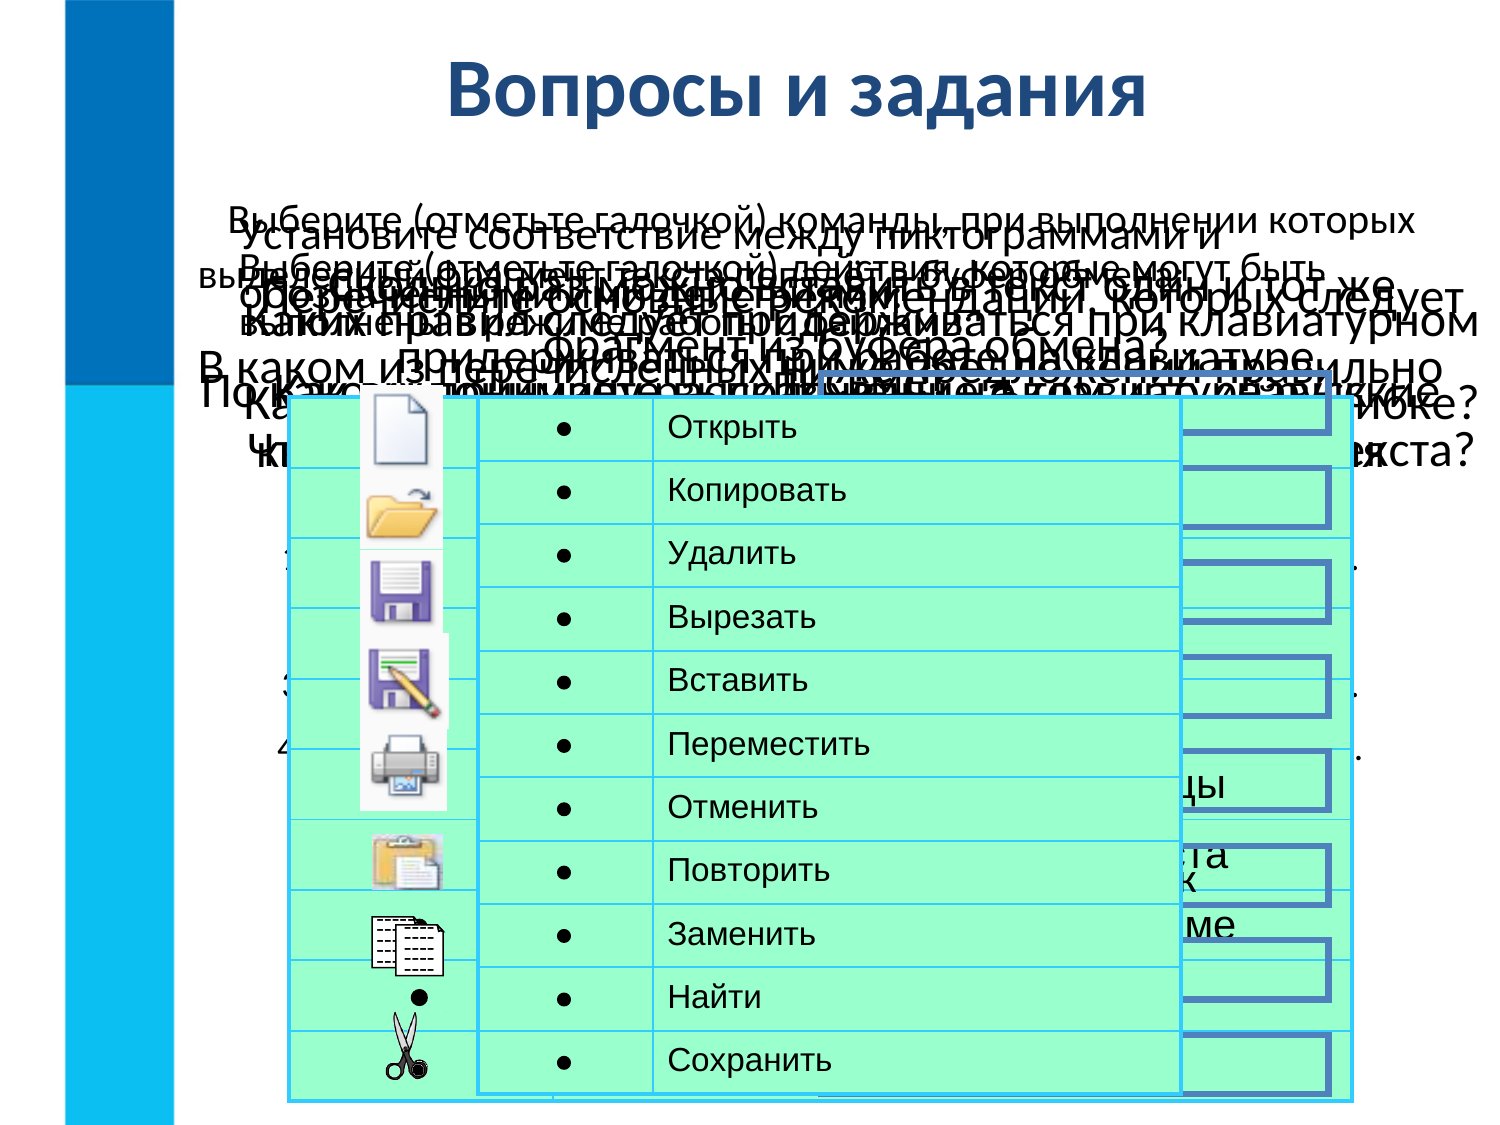

Вопросы и задания
Выберите (отметьте галочкой) команды, при выполнении которых выделенный фрагмент текста попадёт в буфер обмена:
Установите соответствие между пиктограммами и обозначенными ими действиями:
Выберите (отметьте галочкой) действия, которые могут быть выполнены в режиме работы с файлами:
Сколько раз можно вставить в текст один и тот же фрагмент из буфера обмена?
Перечислите основные рекомендации, которых следует придерживаться при работе на клавиатуре.
Каких правил следует придерживаться при клавиатурном письме?
В каком из перечисленных ниже предложений правильно расставлены пробелы между словами и знаками препинания?
1) Синица на море пустилась :она хвалилась, что хочет море сжечь.
2) Синица на море пустилась:она хвалилась, что хочет море сжечь.
3) Синица на море пустилась: она хвалилась, что хочет море сжечь.
4) Синица на море пустилась : она хвалилась, что хочет море сжечь.
Как вы понимаете высказывание о том, что «навык квалифицированного клавиатурного письма сегодня считается социальным, общекультурным»?
Нужен ли этот навык лично вам?
По какому принципу расположены на клавиатуре русские буквы?
Как можно переместить курсор к обнаруженной ошибке?
Открыть
|  | Открытие файла |
| --- | --- |
|  | Редактирование файла |
|  | Форматирование файла |
|  | Поиск и замена текста |
|  | Проверка правописания |
|  | Изменение параметров страницы |
|  | Перемещение фрагментов текста |
|  | Обращение к справочной системе |
|  | Сохранение файла |
|  | Печать файла |
|  | Открыть |
| --- | --- |
|  | Копировать |
|  | Удалить |
|  | Вырезать |
|  | Вставить |
|  | Переместить |
|  | Отменить |
|  | Повторить |
|  | Заменить |
|  | Найти |
|  | Сохранить |
Что может рассматриваться в качестве фрагмента текста?
Создать
Сохранить
Печать
Вставить
Сохранить как
-----
-----
-----
-----
-----
----
----
----
----
----
Копировать
Вырезать